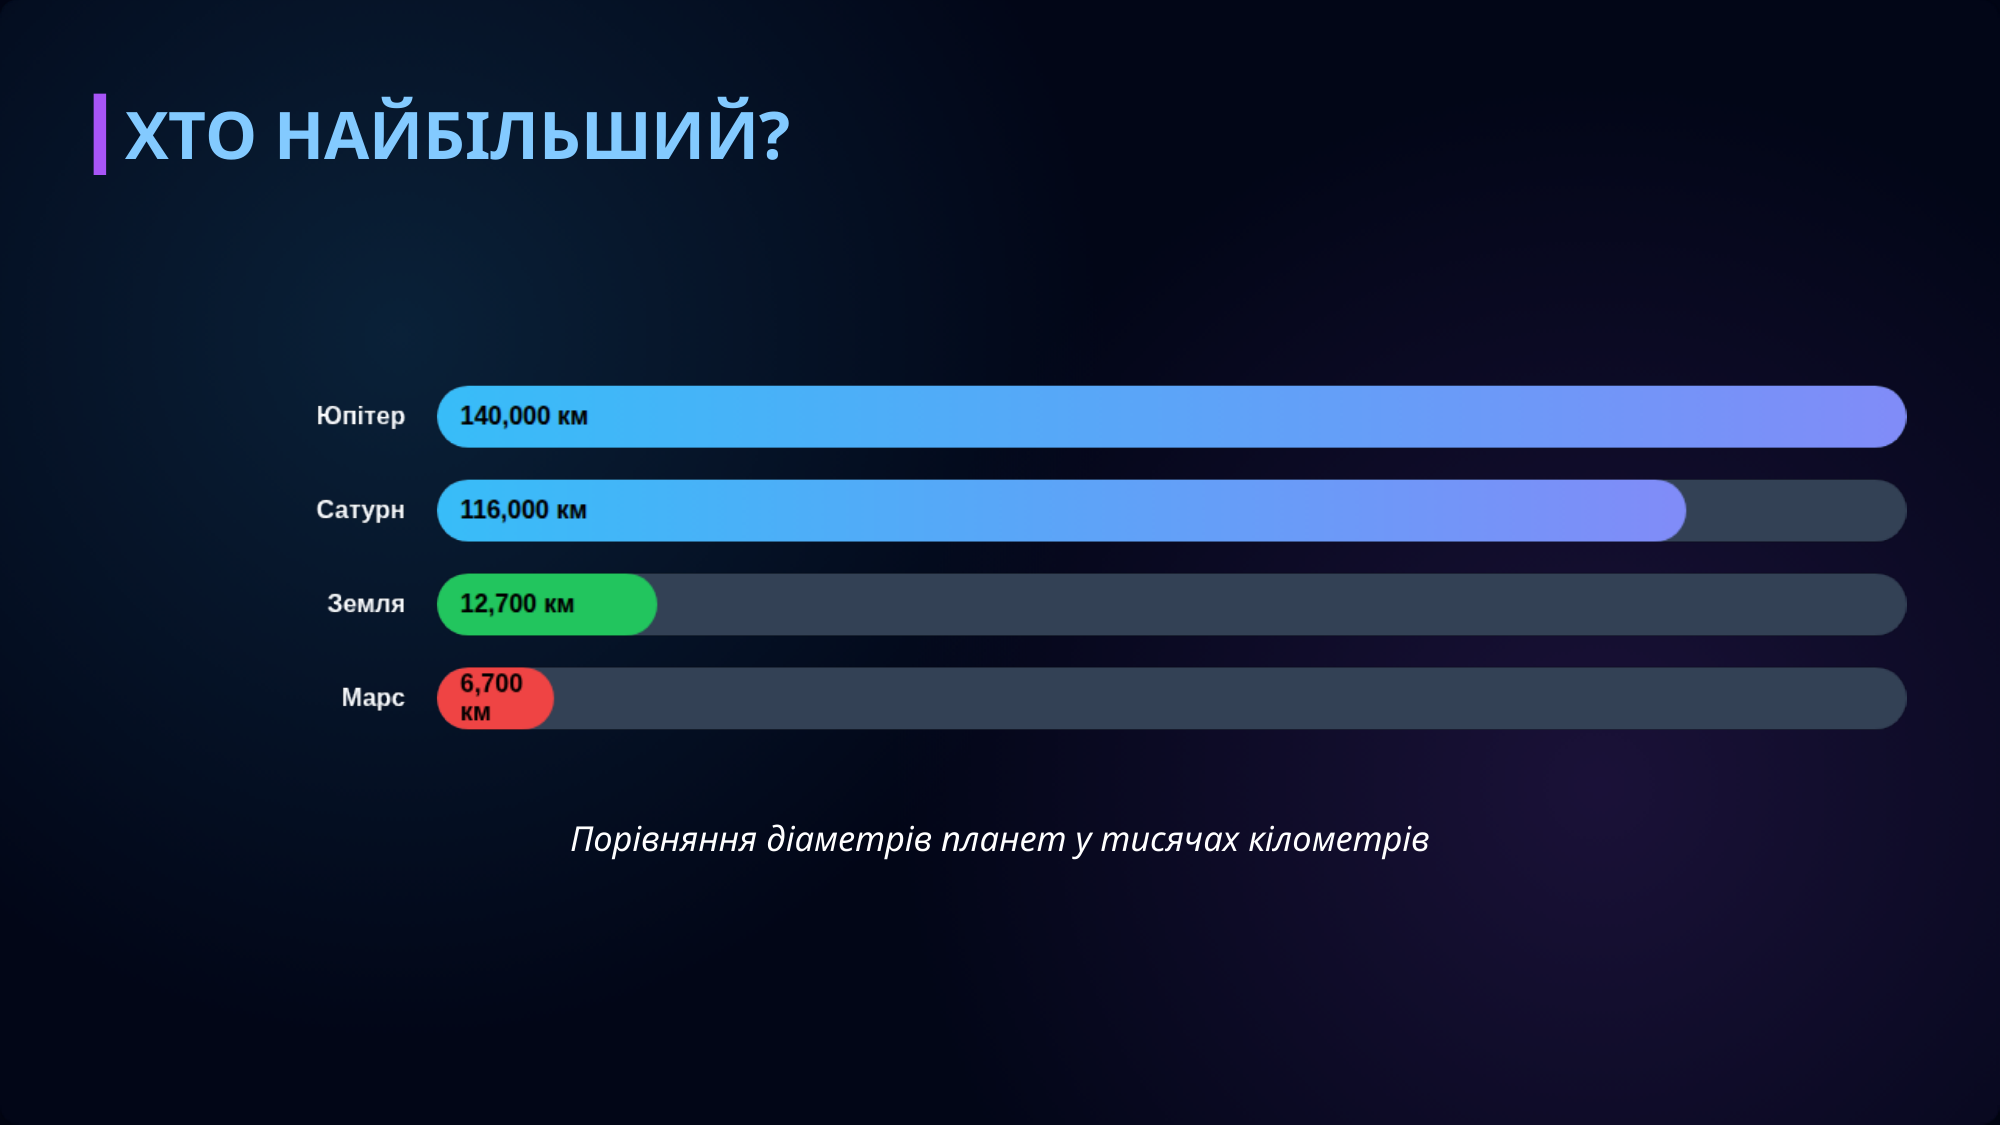

ХТО НАЙБІЛЬШИЙ?
Порівняння діаметрів планет у тисячах кілометрів